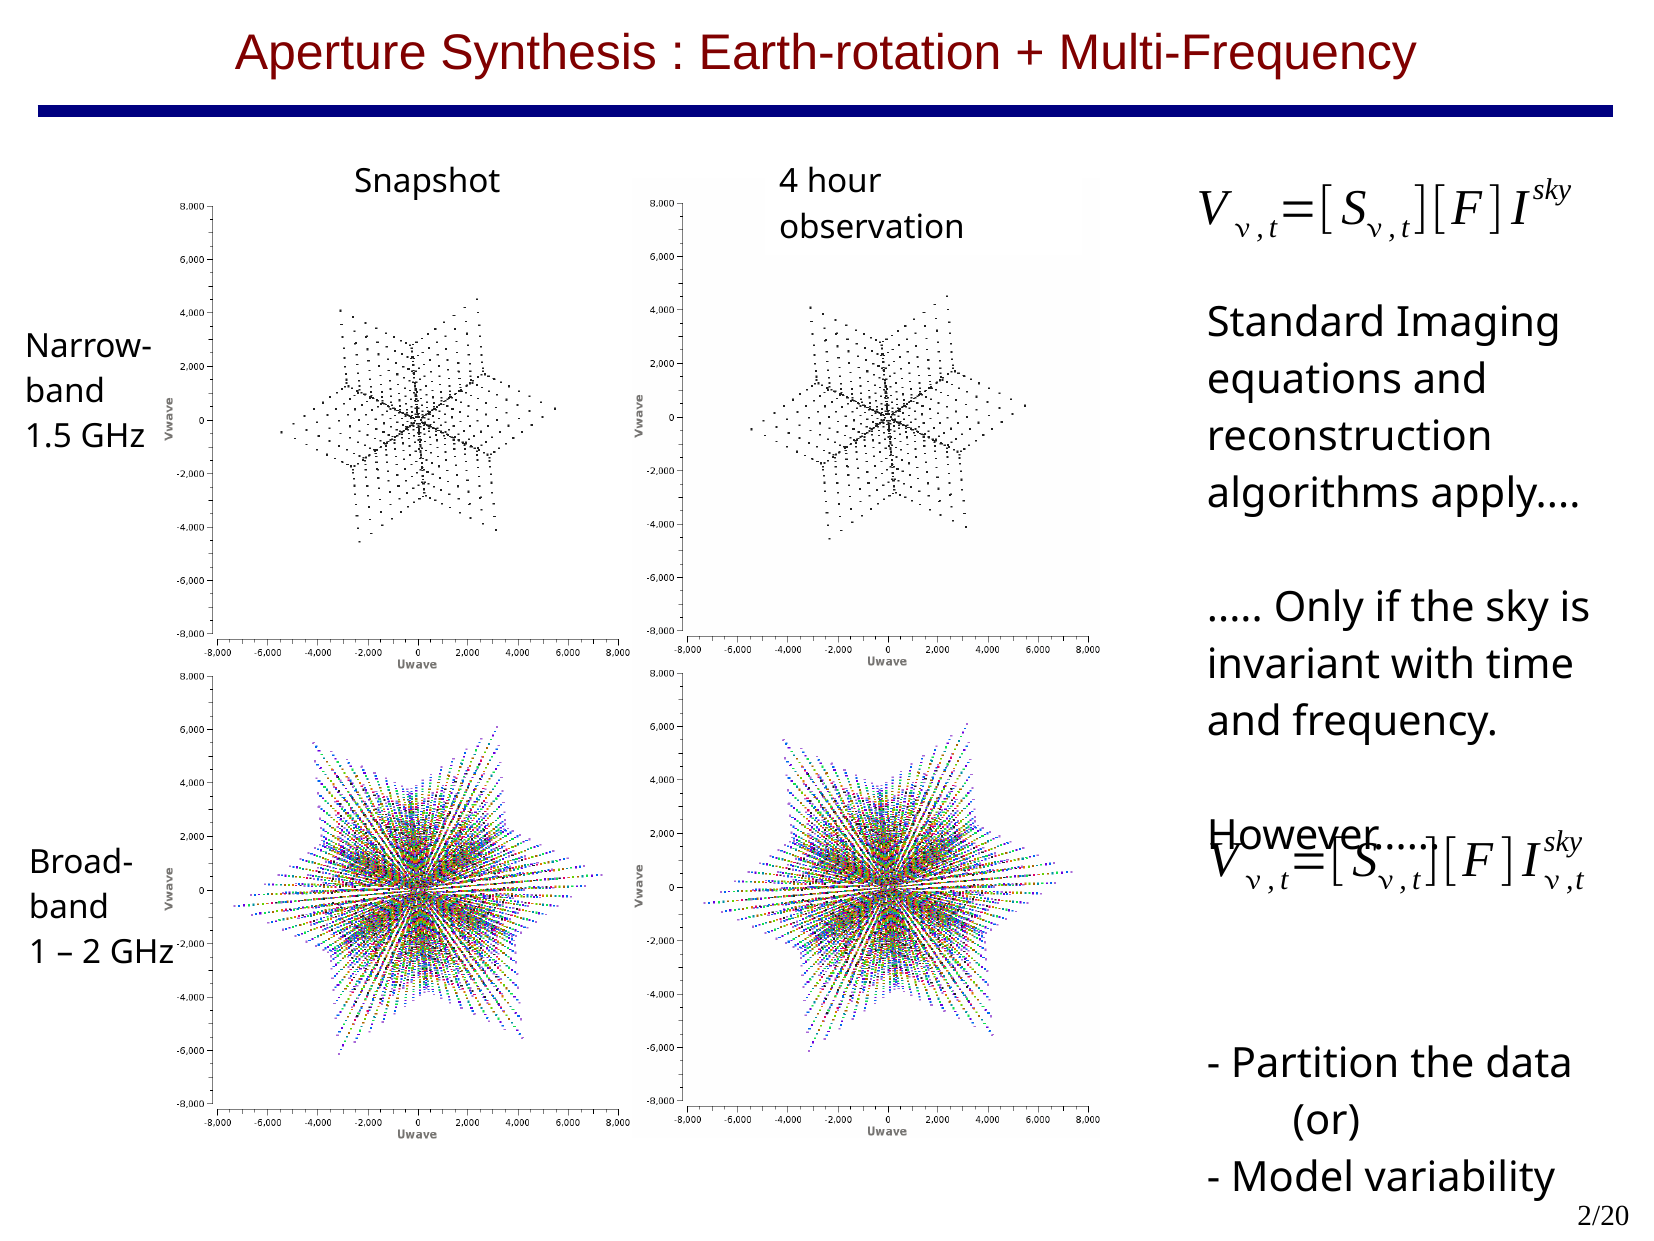

# Aperture Synthesis : Earth-rotation + Multi-Frequency
Snapshot
4 hour observation
Standard Imaging equations and reconstruction algorithms apply....
..... Only if the sky is invariant with time and frequency.
However......
- Partition the data
 (or)
- Model variability
Narrow-band
1.5 GHz
Broad-
band
1 – 2 GHz
2